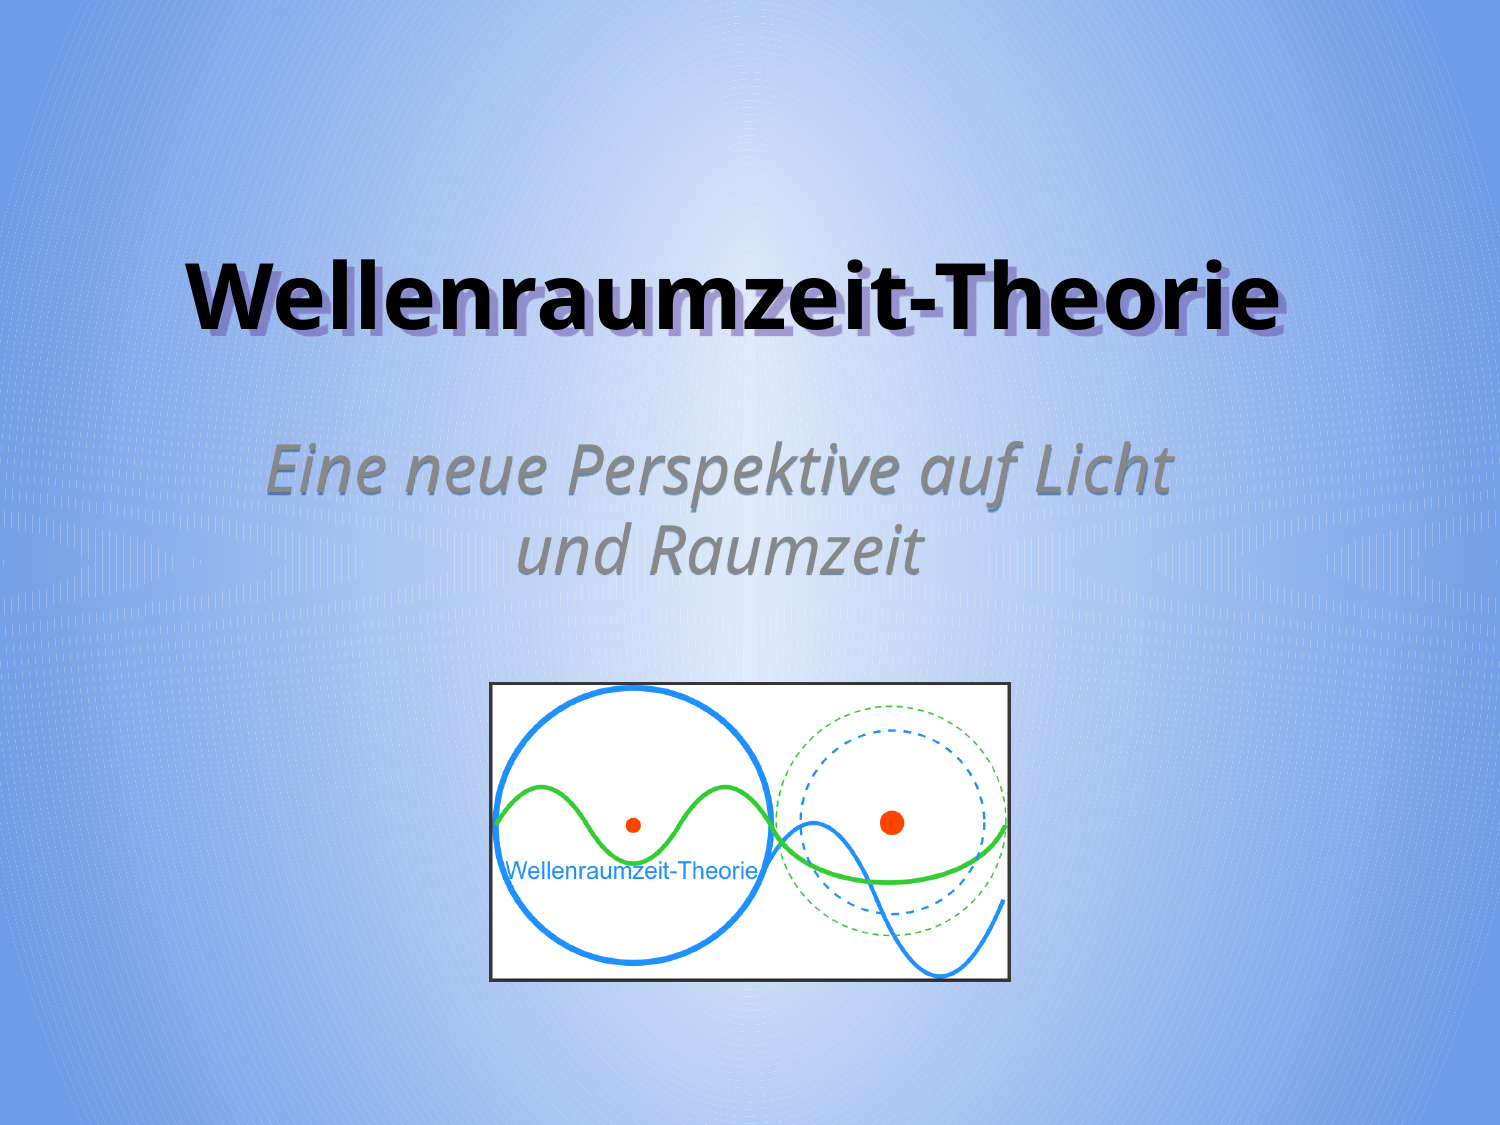

# Wellenraumzeit-Theorie
Eine neue Perspektive auf Licht und Raumzeit